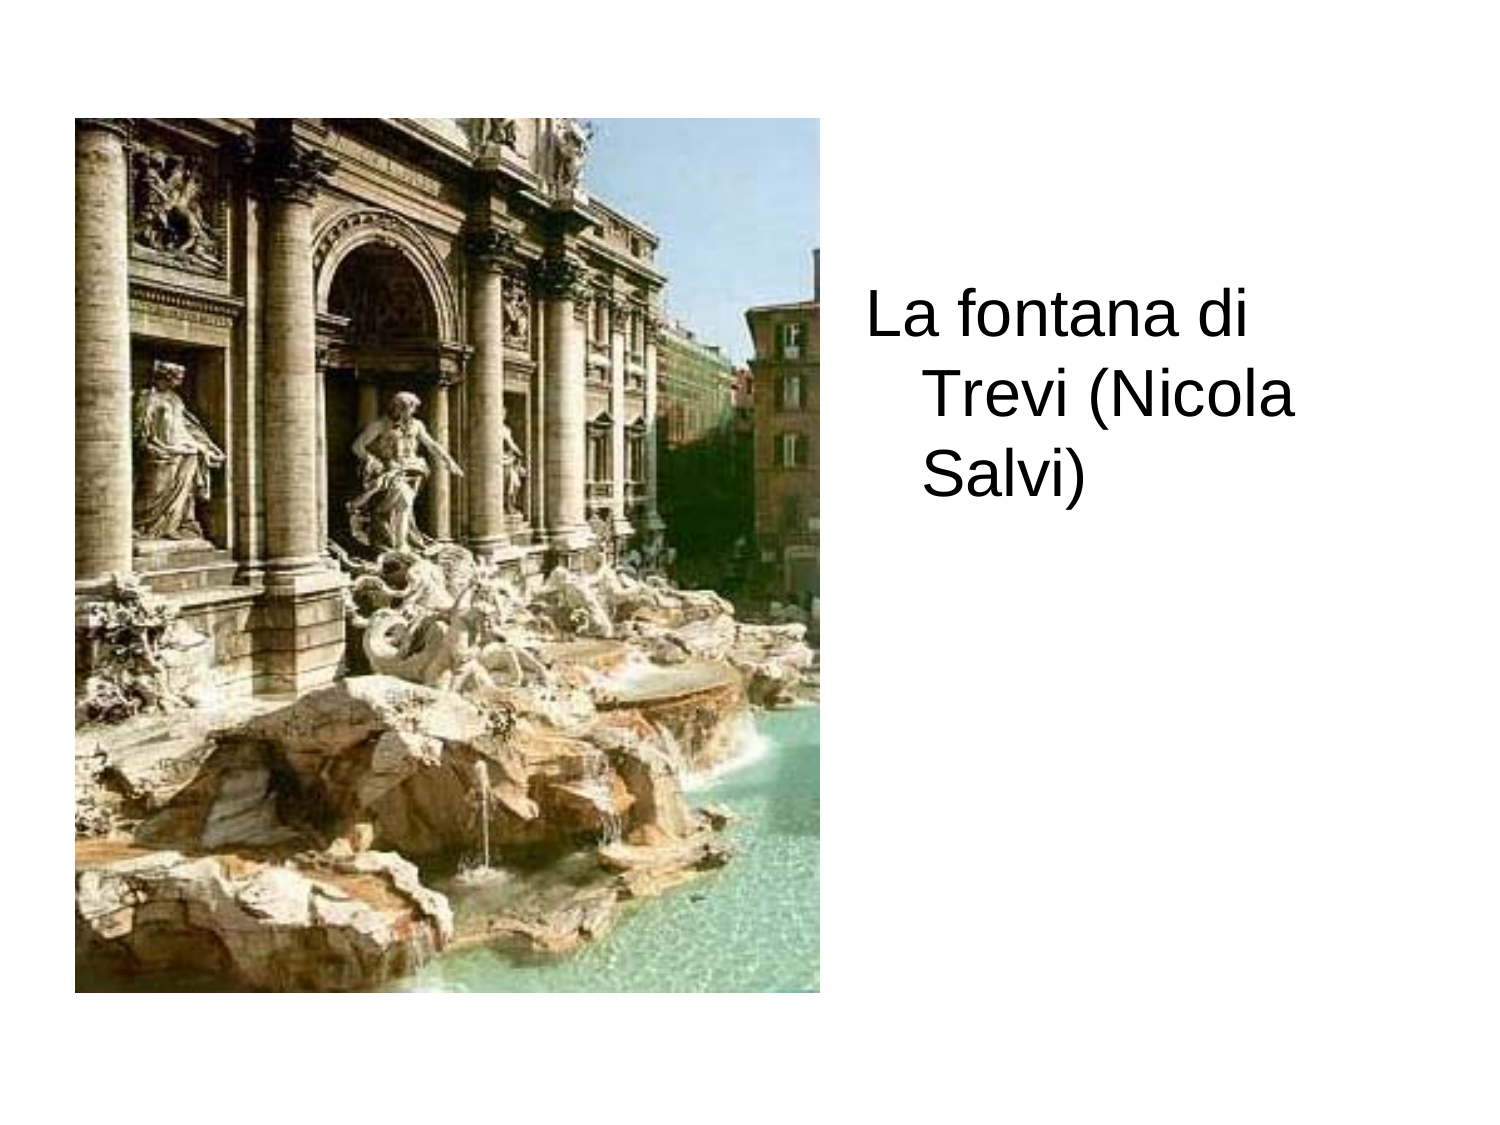

# La fontana di Trevi (Nicola Salvi)